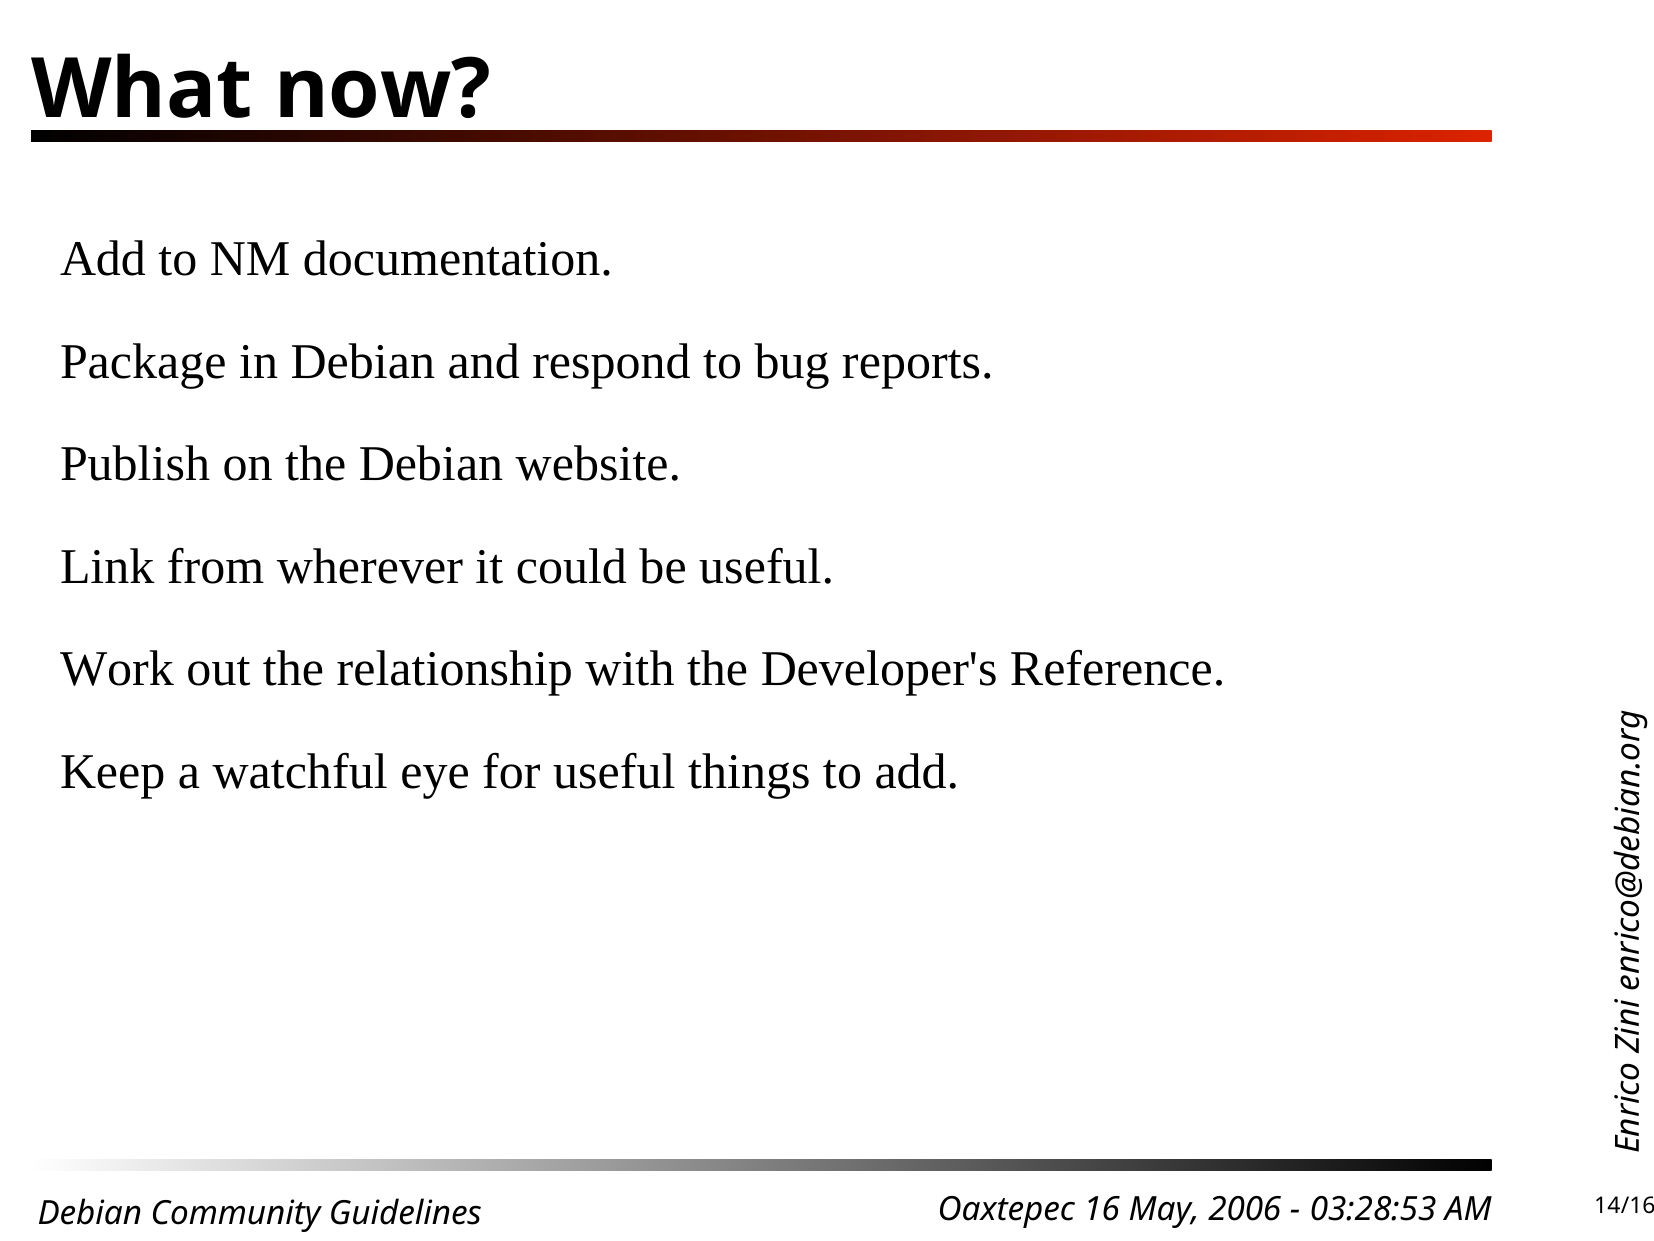

What now?
Add to NM documentation.
Package in Debian and respond to bug reports.
Publish on the Debian website.
Link from wherever it could be useful.
Work out the relationship with the Developer's Reference.
Keep a watchful eye for useful things to add.